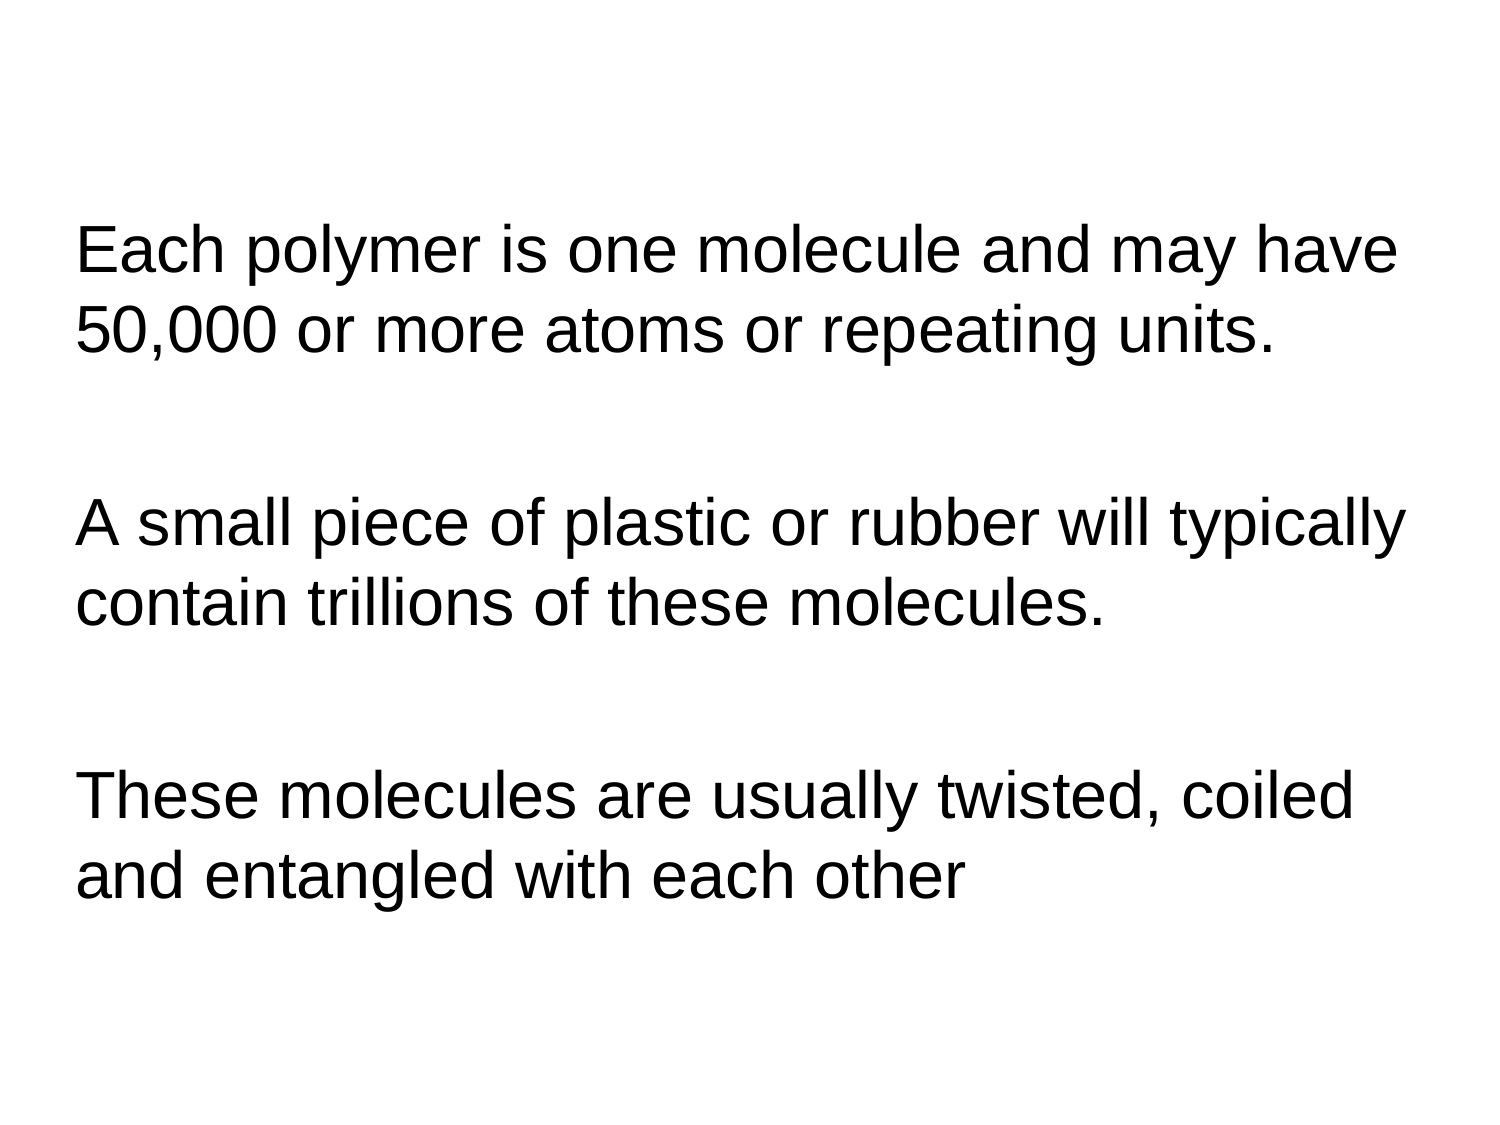

# Each polymer is one molecule and may have 50,000 or more atoms or repeating units.
A small piece of plastic or rubber will typically contain trillions of these molecules.
These molecules are usually twisted, coiled and entangled with each other